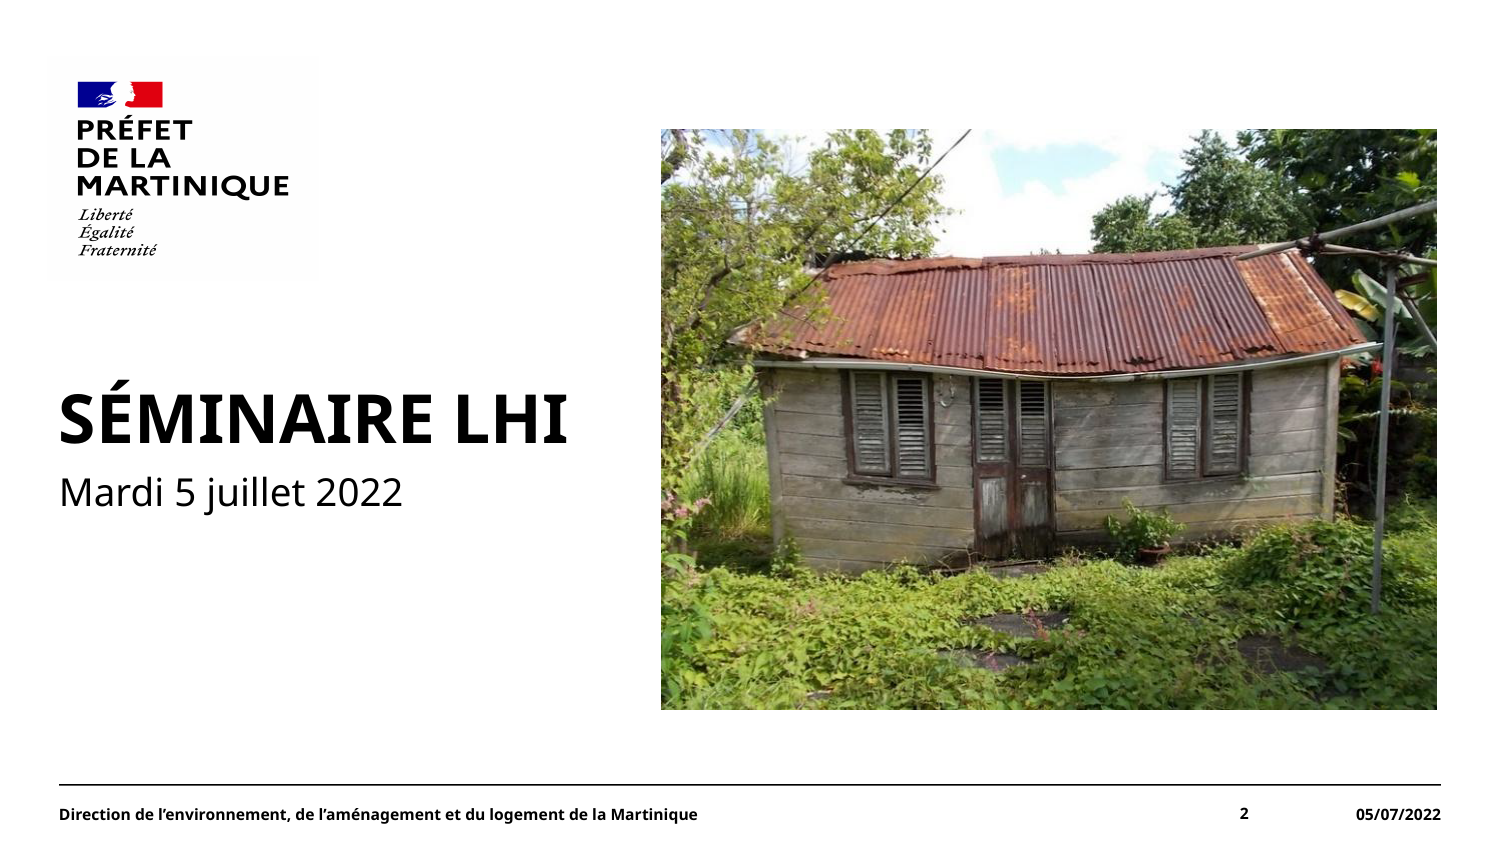

#
Séminaire lhi
Mardi 5 juillet 2022
Direction de l’environnement, de l’aménagement et du logement de la Martinique
05/07/2022